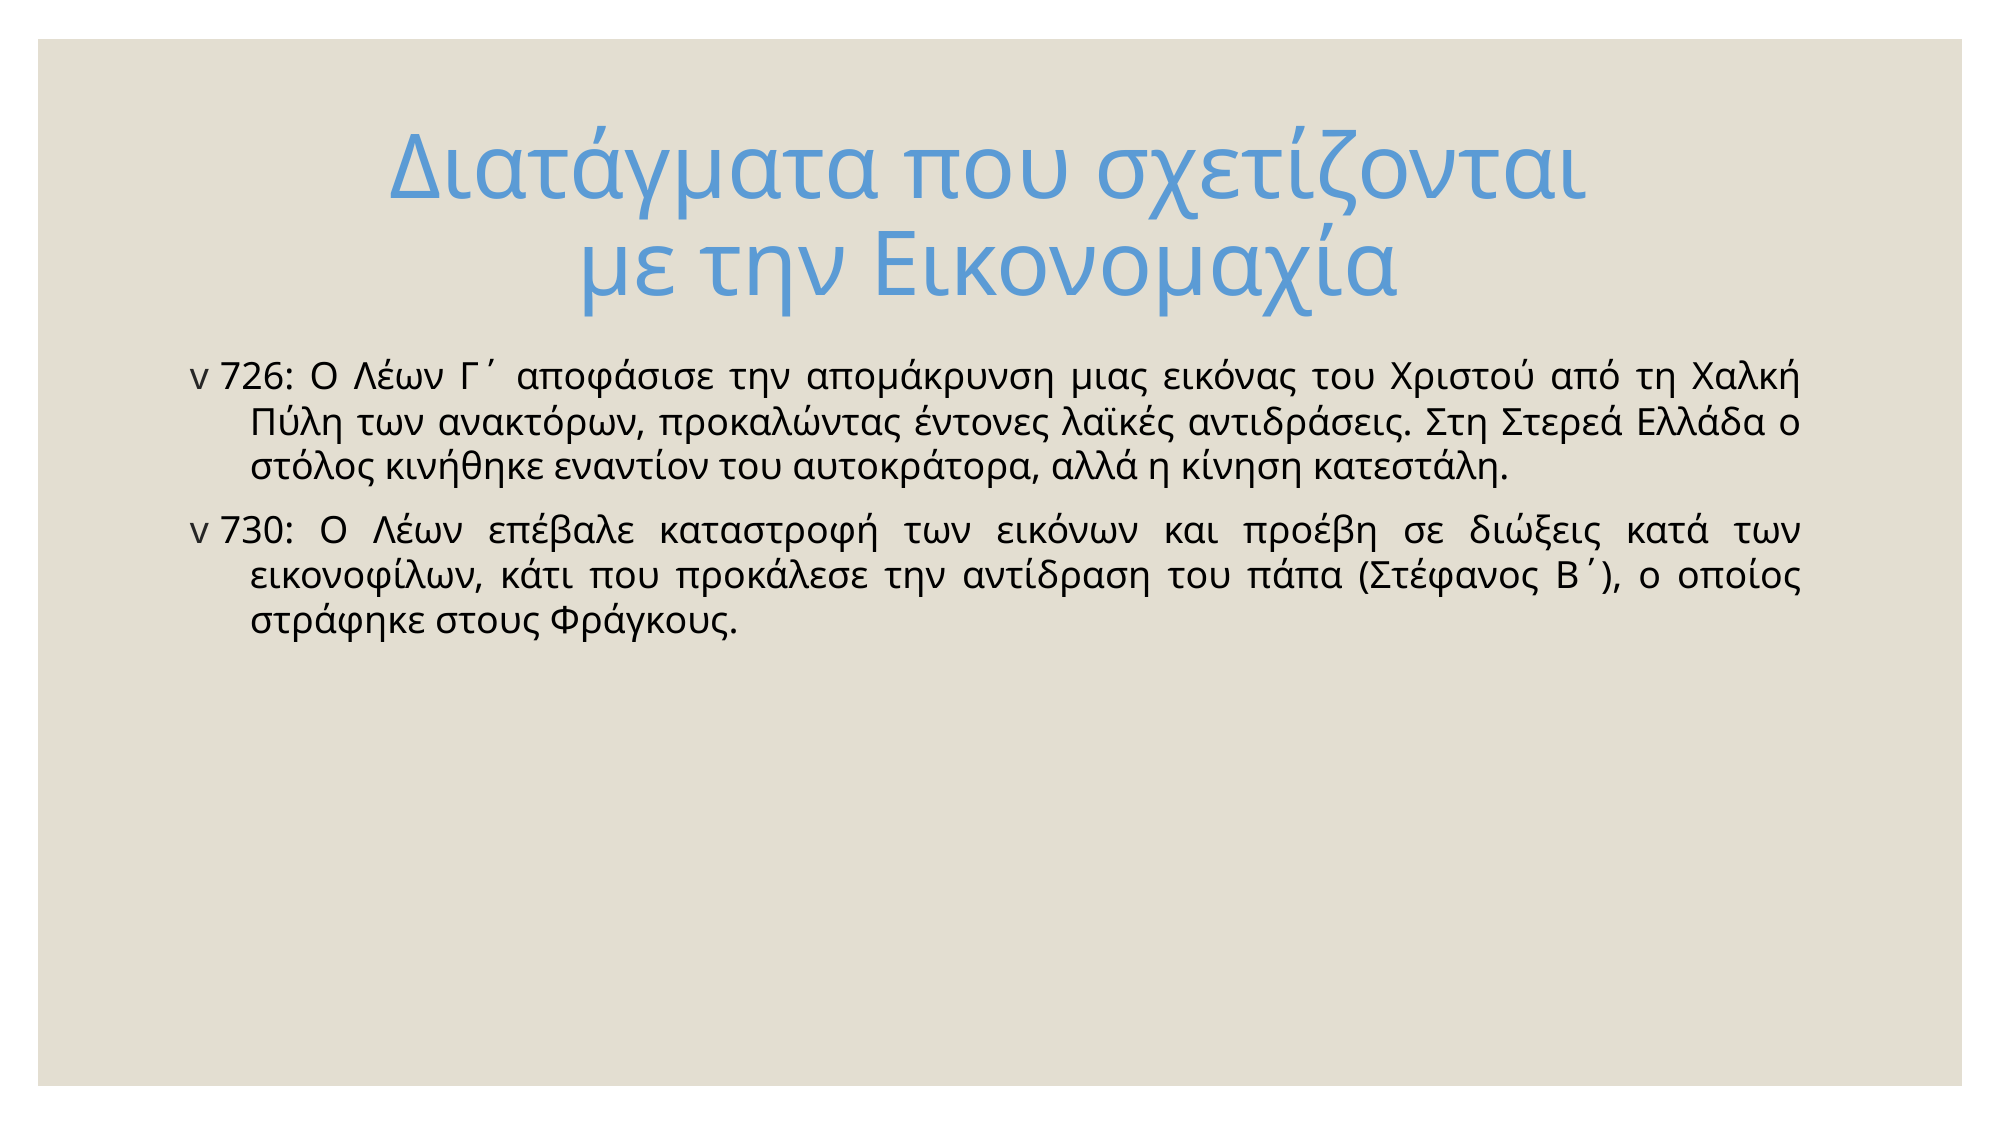

# Διατάγματα που σχετίζονται με την Εικονομαχία
726: Ο Λέων Γ΄ αποφάσισε την απομάκρυνση μιας εικόνας του Χριστού από τη Χαλκή Πύλη των ανακτόρων, προκαλώντας έντονες λαϊκές αντιδράσεις. Στη Στερεά Ελλάδα ο στόλος κινήθηκε εναντίον του αυτοκράτορα, αλλά η κίνηση κατεστάλη.
730: Ο Λέων επέβαλε καταστροφή των εικόνων και προέβη σε διώξεις κατά των εικονοφίλων, κάτι που προκάλεσε την αντίδραση του πάπα (Στέφανος Β΄), ο οποίος στράφηκε στους Φράγκους.